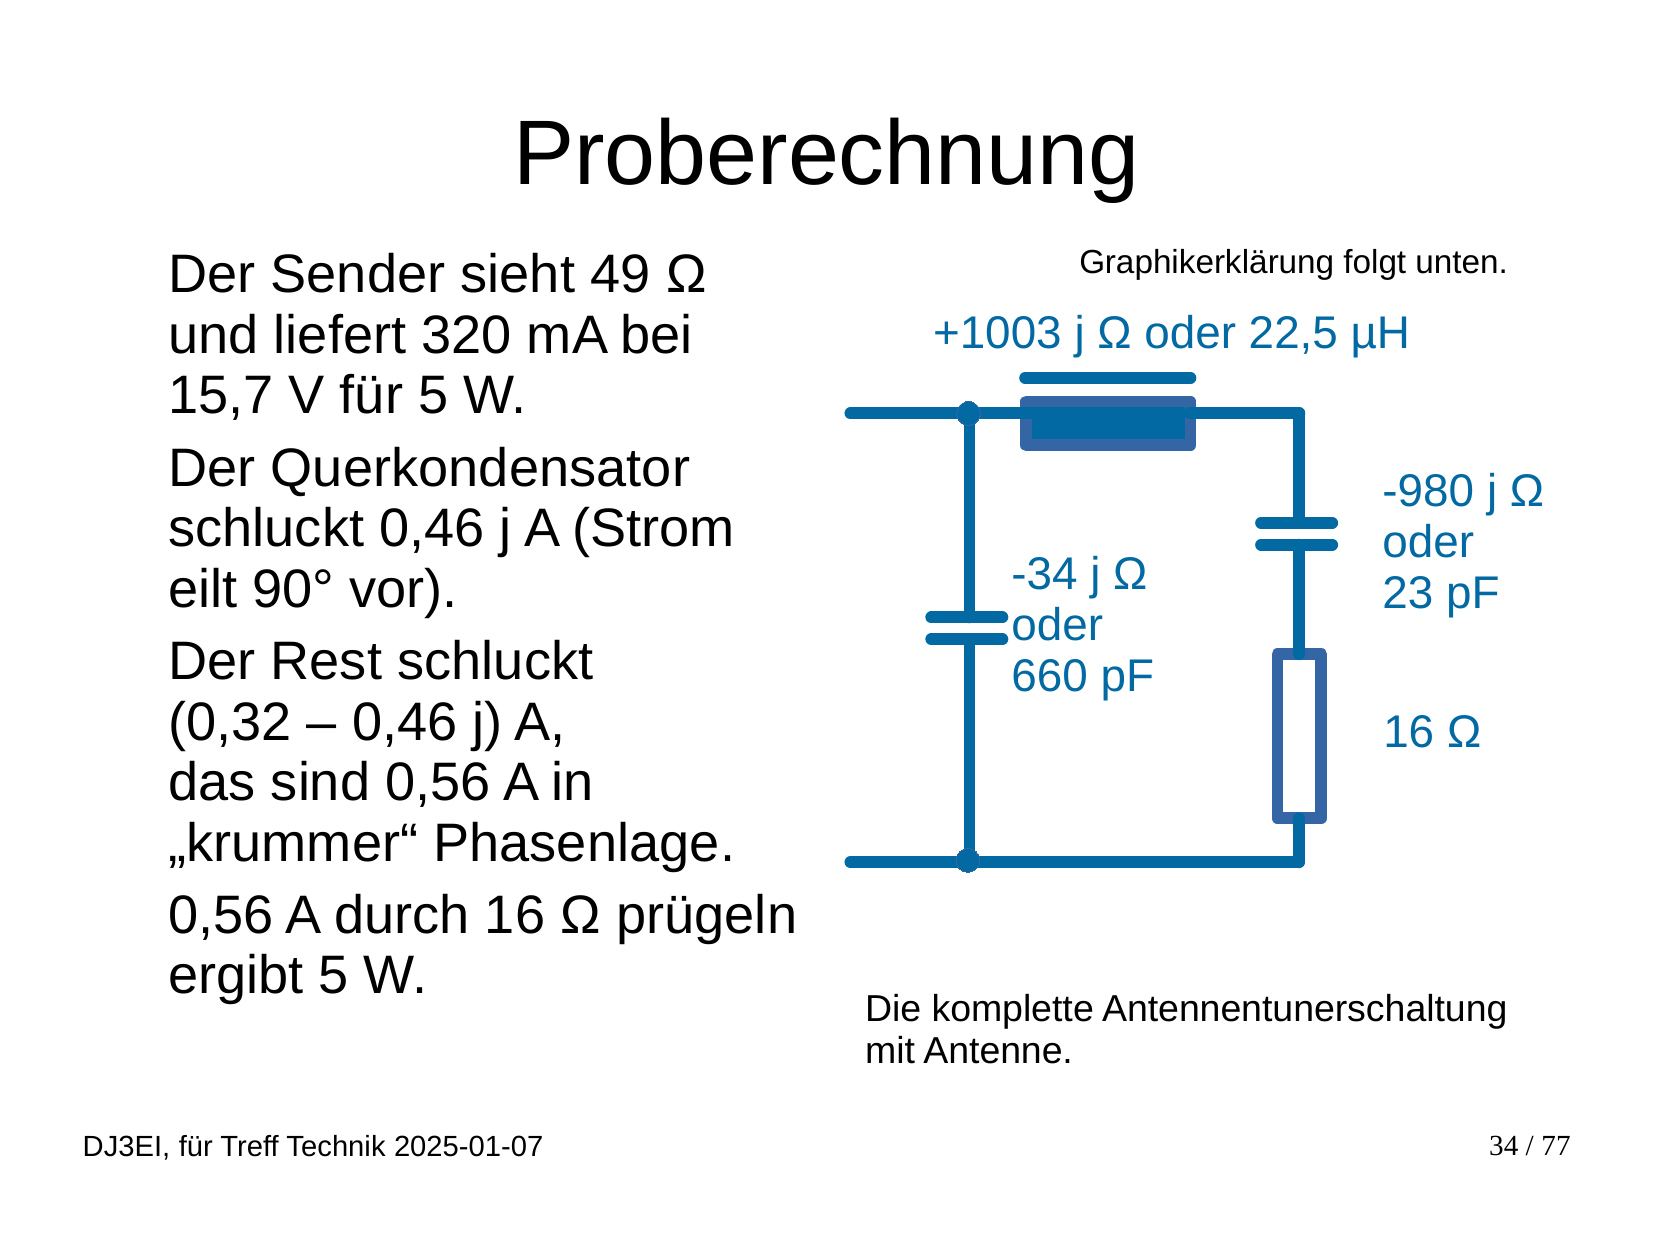

# Proberechnung
Der Sender sieht 49 Ω
und liefert 320 mA bei
15,7 V für 5 W.
Der Querkondensator
schluckt 0,46 j A (Strom eilt 90° vor).
Der Rest schluckt
(0,32 – 0,46 j) A,
das sind 0,56 A in „krummer“ Phasenlage.
0,56 A durch 16 Ω prügeln
ergibt 5 W.
Graphikerklärung folgt unten.
+1003 j Ω oder 22,5 µH
-980 j Ω
oder
23 pF
-34 j Ω
oder
660 pF
16 Ω
Die komplette Antennentunerschaltung
mit Antenne.
34